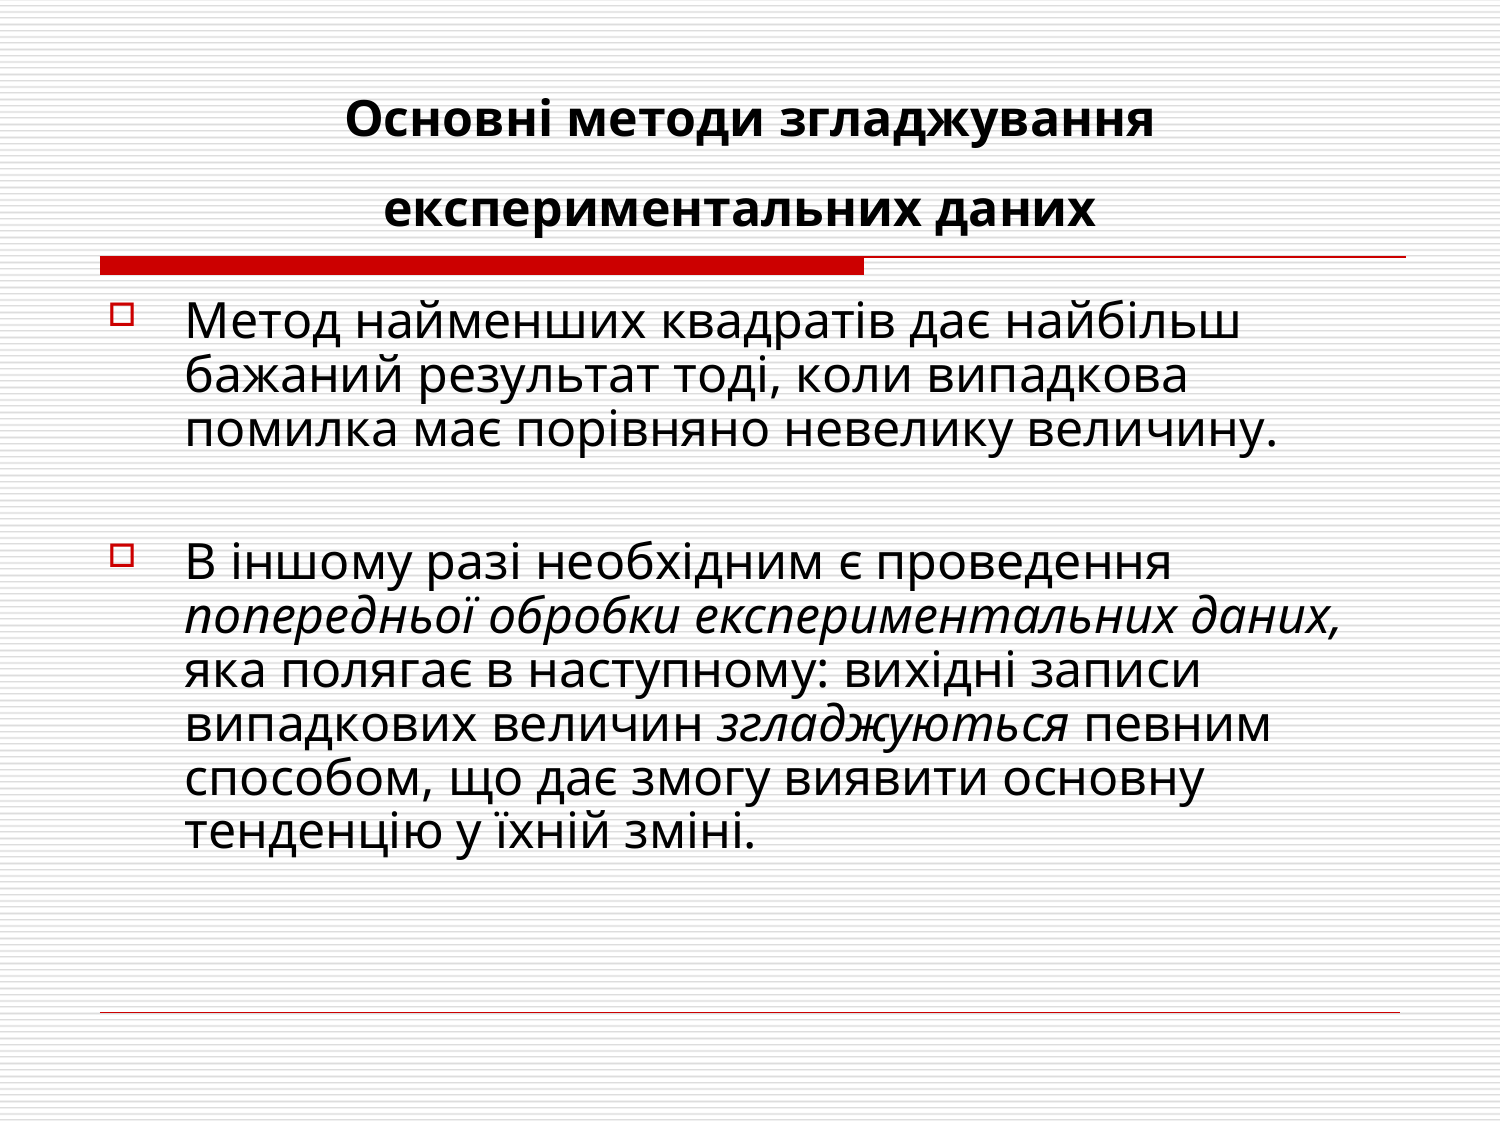

# Основні методи згладжування експериментальних даних
Метод найменших квадратів дає найбільш бажаний результат тоді, коли випадкова помилка має порівняно невелику величину.
В іншому разі необхідним є проведення попередньої обробки експериментальних даних, яка полягає в наступному: вихідні записи випадкових величин згладжуються певним способом, що дає змогу виявити основну тенденцію у їхній зміні.